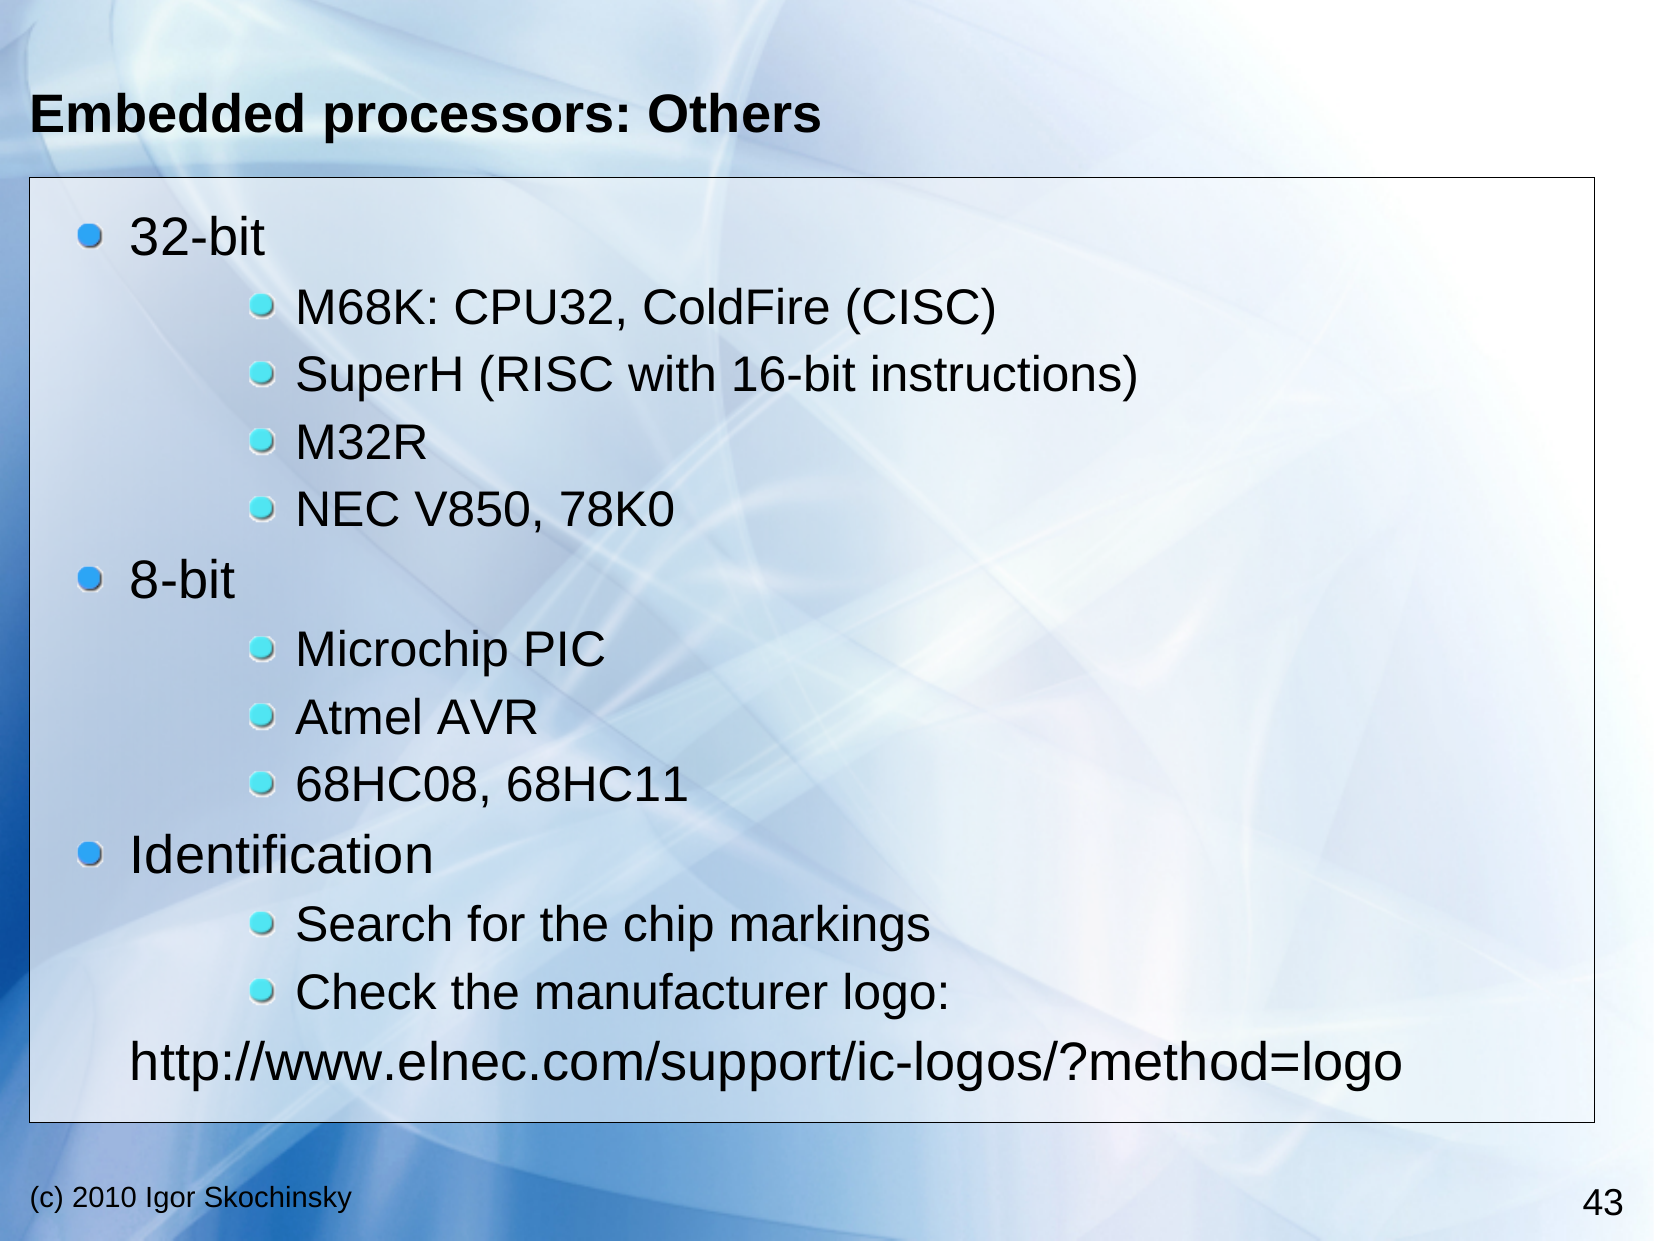

# Embedded processors: Others
32-bit
M68K: CPU32, ColdFire (CISC)
SuperH (RISC with 16-bit instructions)
M32R
NEC V850, 78K0
8-bit
Microchip PIC
Atmel AVR
68HC08, 68HC11
Identification
Search for the chip markings
Check the manufacturer logo:
http://www.elnec.com/support/ic-logos/?method=logo
(c) 2010 Igor Skochinsky
43